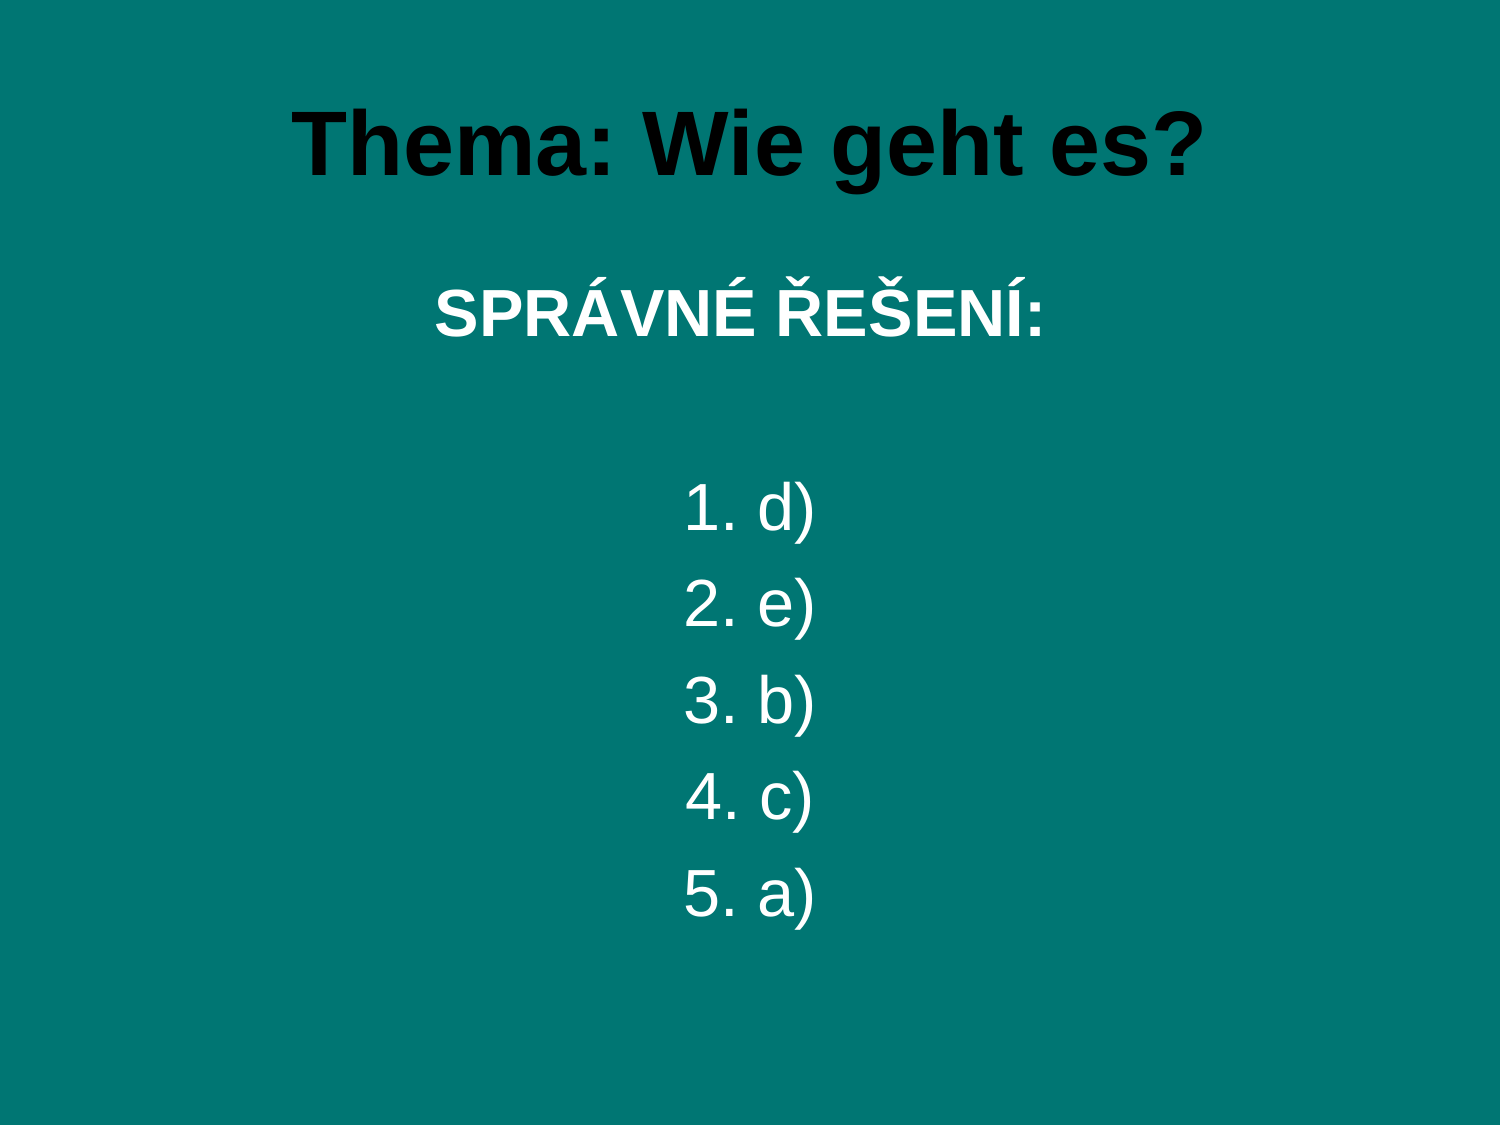

# Thema: Wie geht es?
SPRÁVNÉ ŘEŠENÍ:
1. d)
2. e)
3. b)
4. c)
5. a)